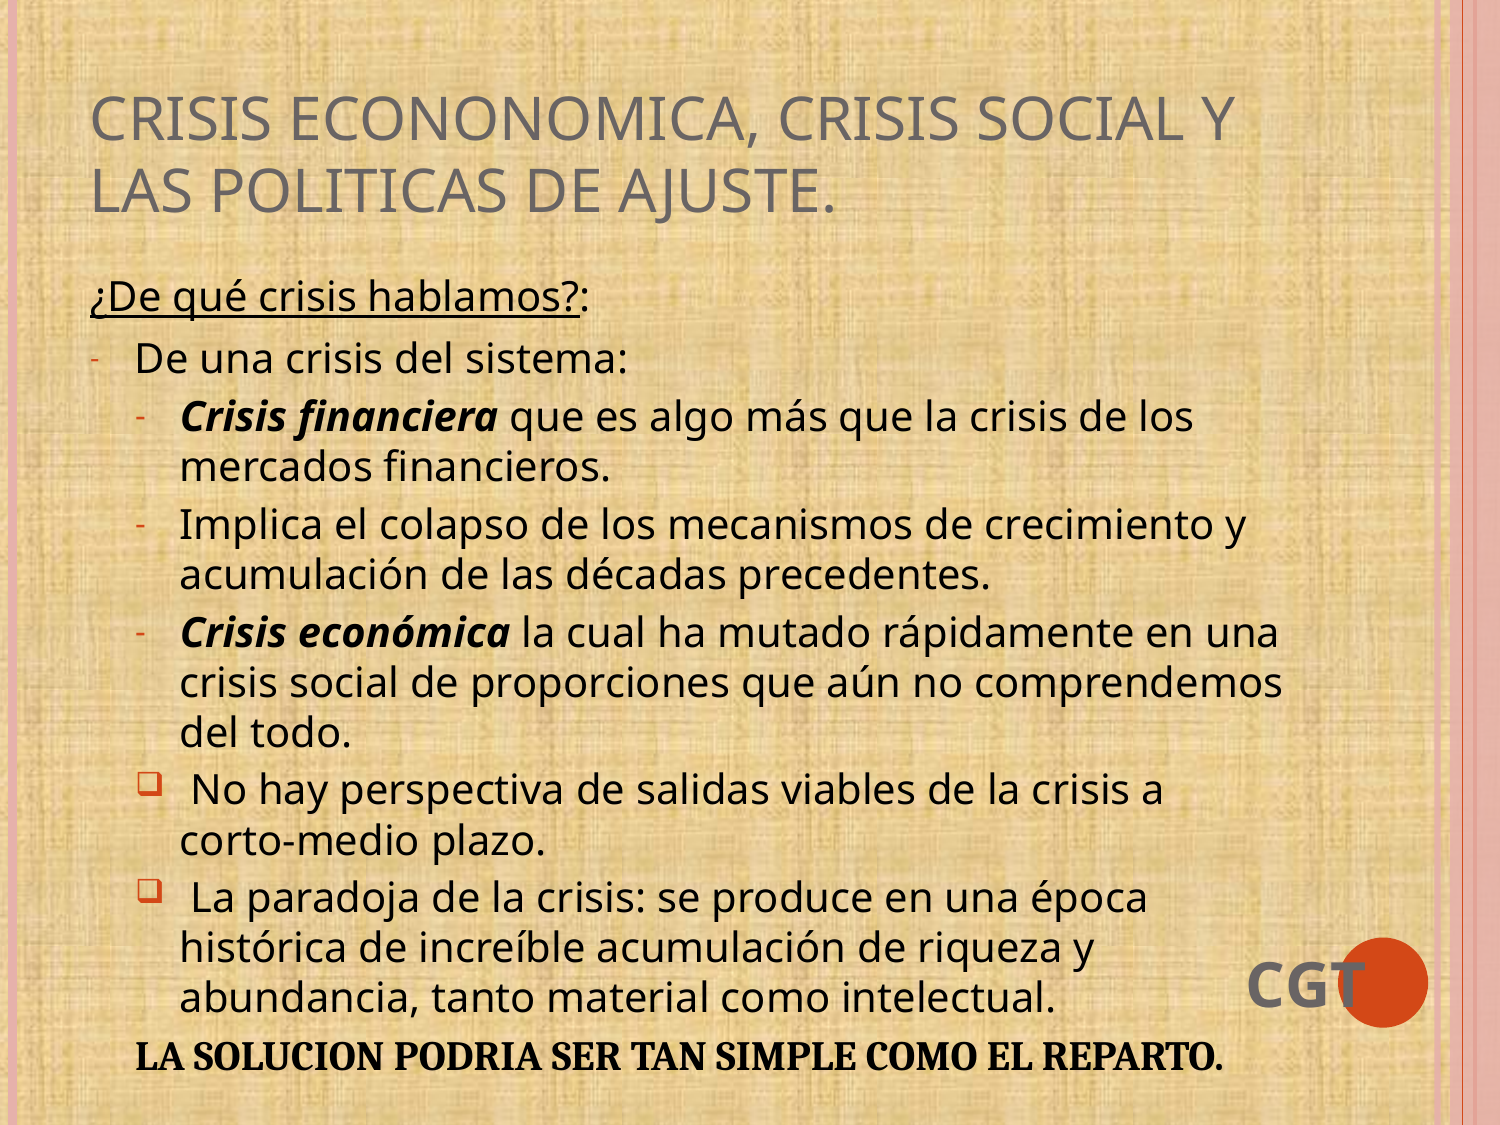

# CRISIS ECONONOMICA, CRISIS SOCIAL Y LAS POLITICAS DE AJUSTE.
¿De qué crisis hablamos?:
De una crisis del sistema:
Crisis financiera que es algo más que la crisis de los mercados financieros.
Implica el colapso de los mecanismos de crecimiento y acumulación de las décadas precedentes.
Crisis económica la cual ha mutado rápidamente en una crisis social de proporciones que aún no comprendemos del todo.
 No hay perspectiva de salidas viables de la crisis a corto-medio plazo.
 La paradoja de la crisis: se produce en una época histórica de increíble acumulación de riqueza y abundancia, tanto material como intelectual.
LA SOLUCION PODRIA SER TAN SIMPLE COMO EL REPARTO.
CGT